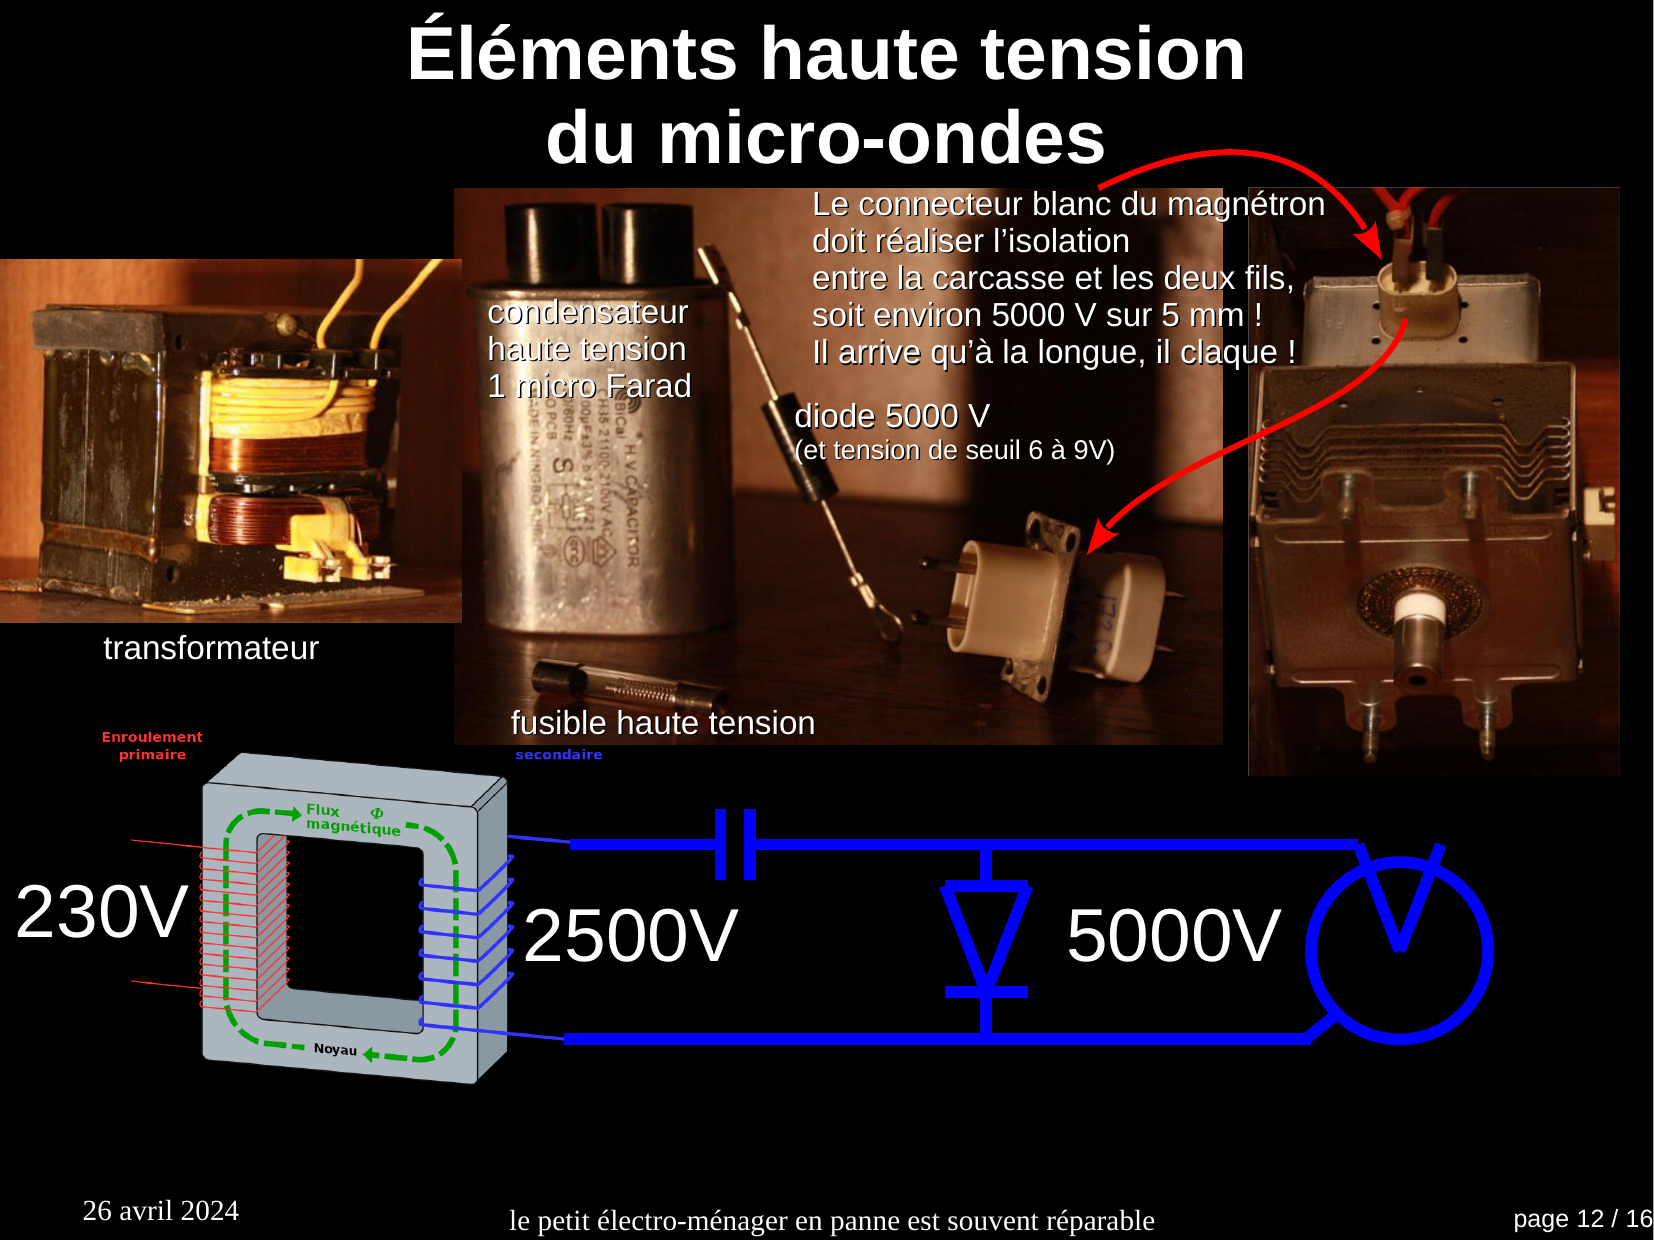

# Éléments haute tension du micro-ondes
Le connecteur blanc du magnétron
doit réaliser l’isolation
entre la carcasse et les deux fils,
soit environ 5000 V sur 5 mm !
Il arrive qu’à la longue, il claque !
condensateur
haute tension
1 micro Farad
diode 5000 V
(et tension de seuil 6 à 9V)
transformateur
fusible haute tension
230V
2500V
5000V